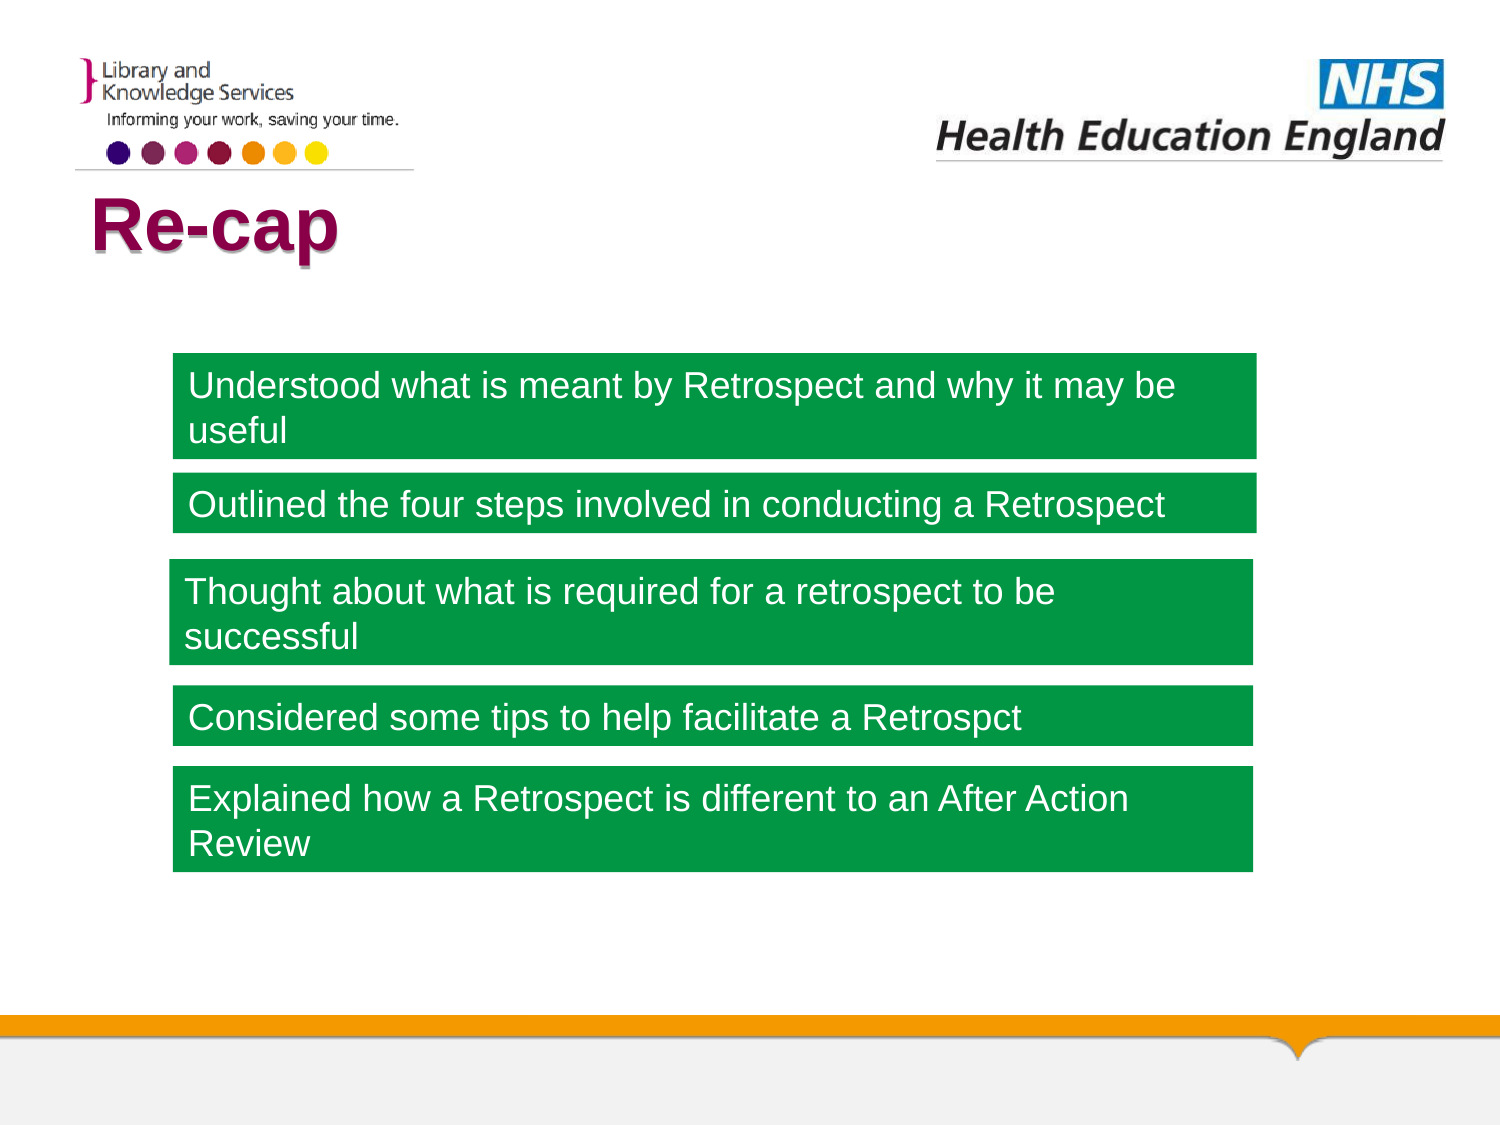

# Re-cap
Understood what is meant by Retrospect and why it may be useful
Outlined the four steps involved in conducting a Retrospect
Thought about what is required for a retrospect to be successful
Considered some tips to help facilitate a Retrospct
Explained how a Retrospect is different to an After Action Review